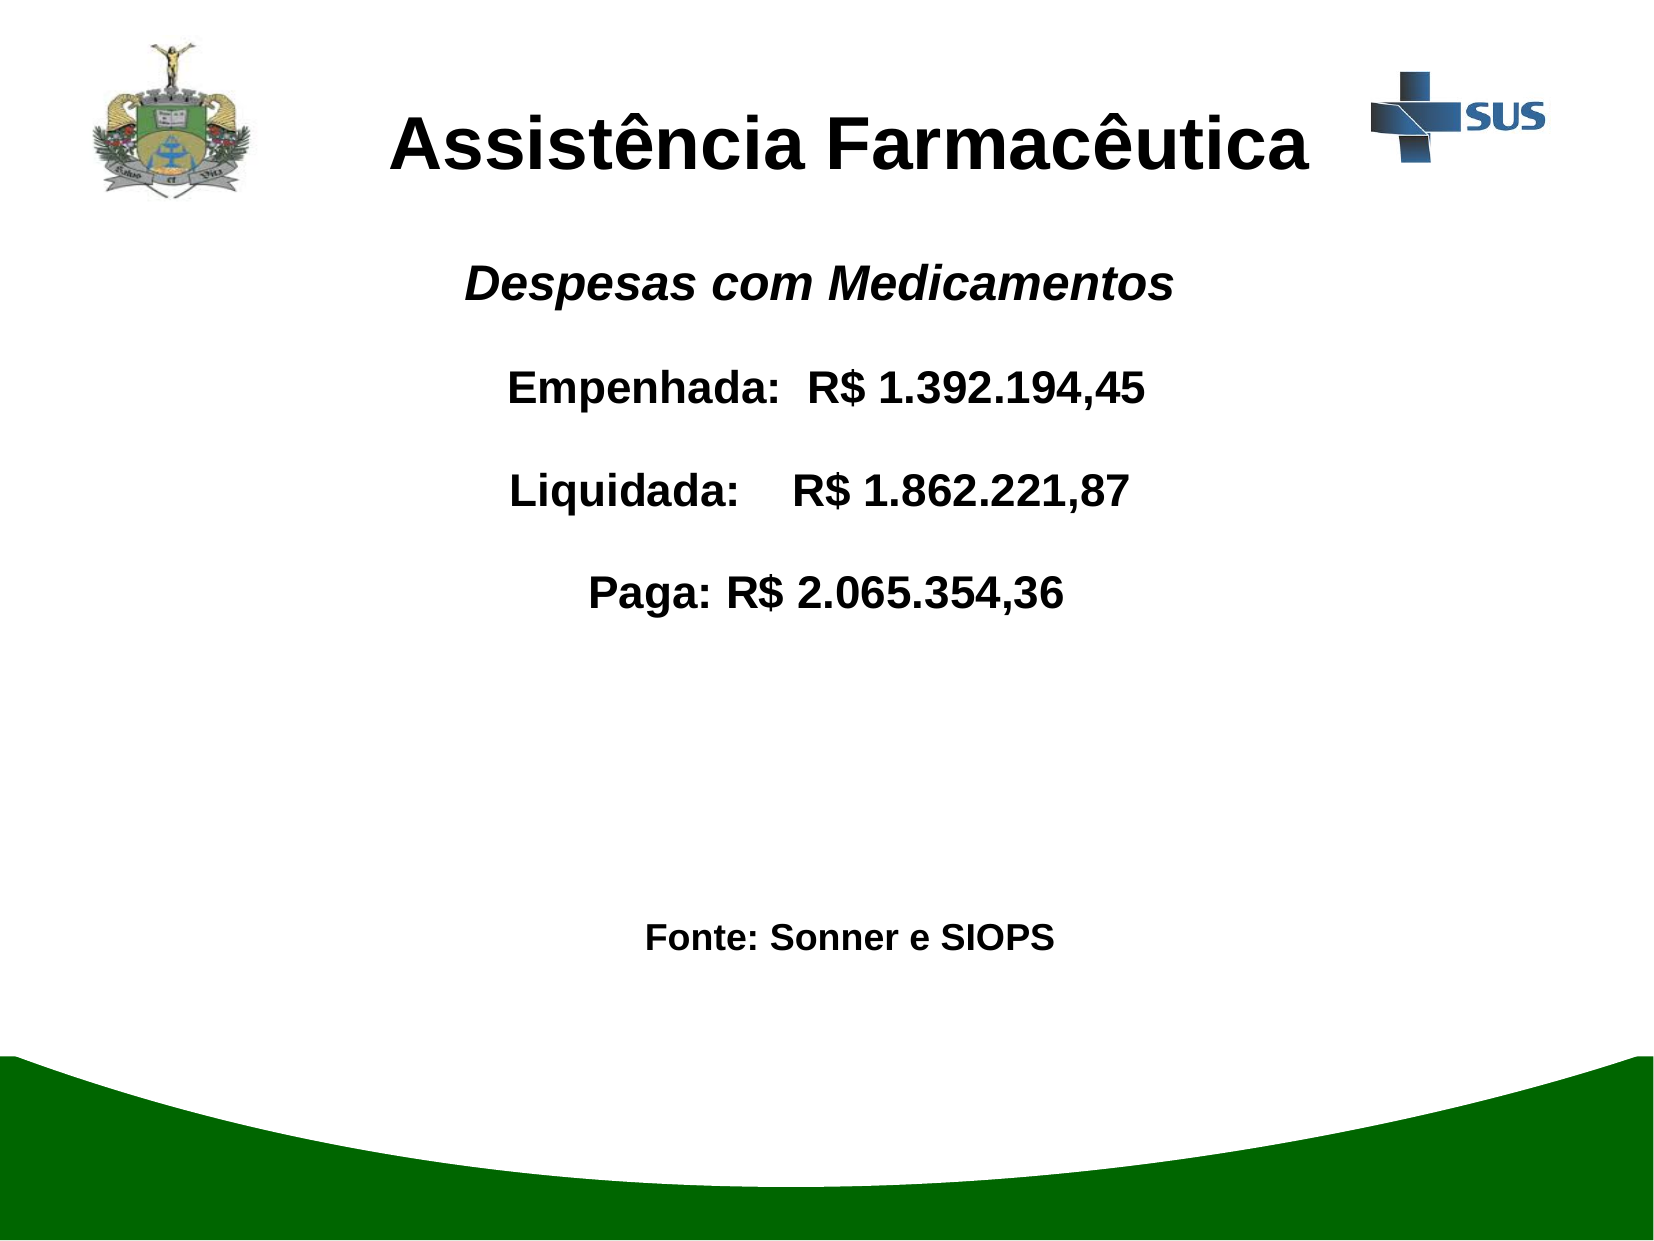

Assistência Farmacêutica
Despesas com Medicamentos
Empenhada: R$ 1.392.194,45
Liquidada: R$ 1.862.221,87
Paga: R$ 2.065.354,36
Fonte: Sonner e SIOPS